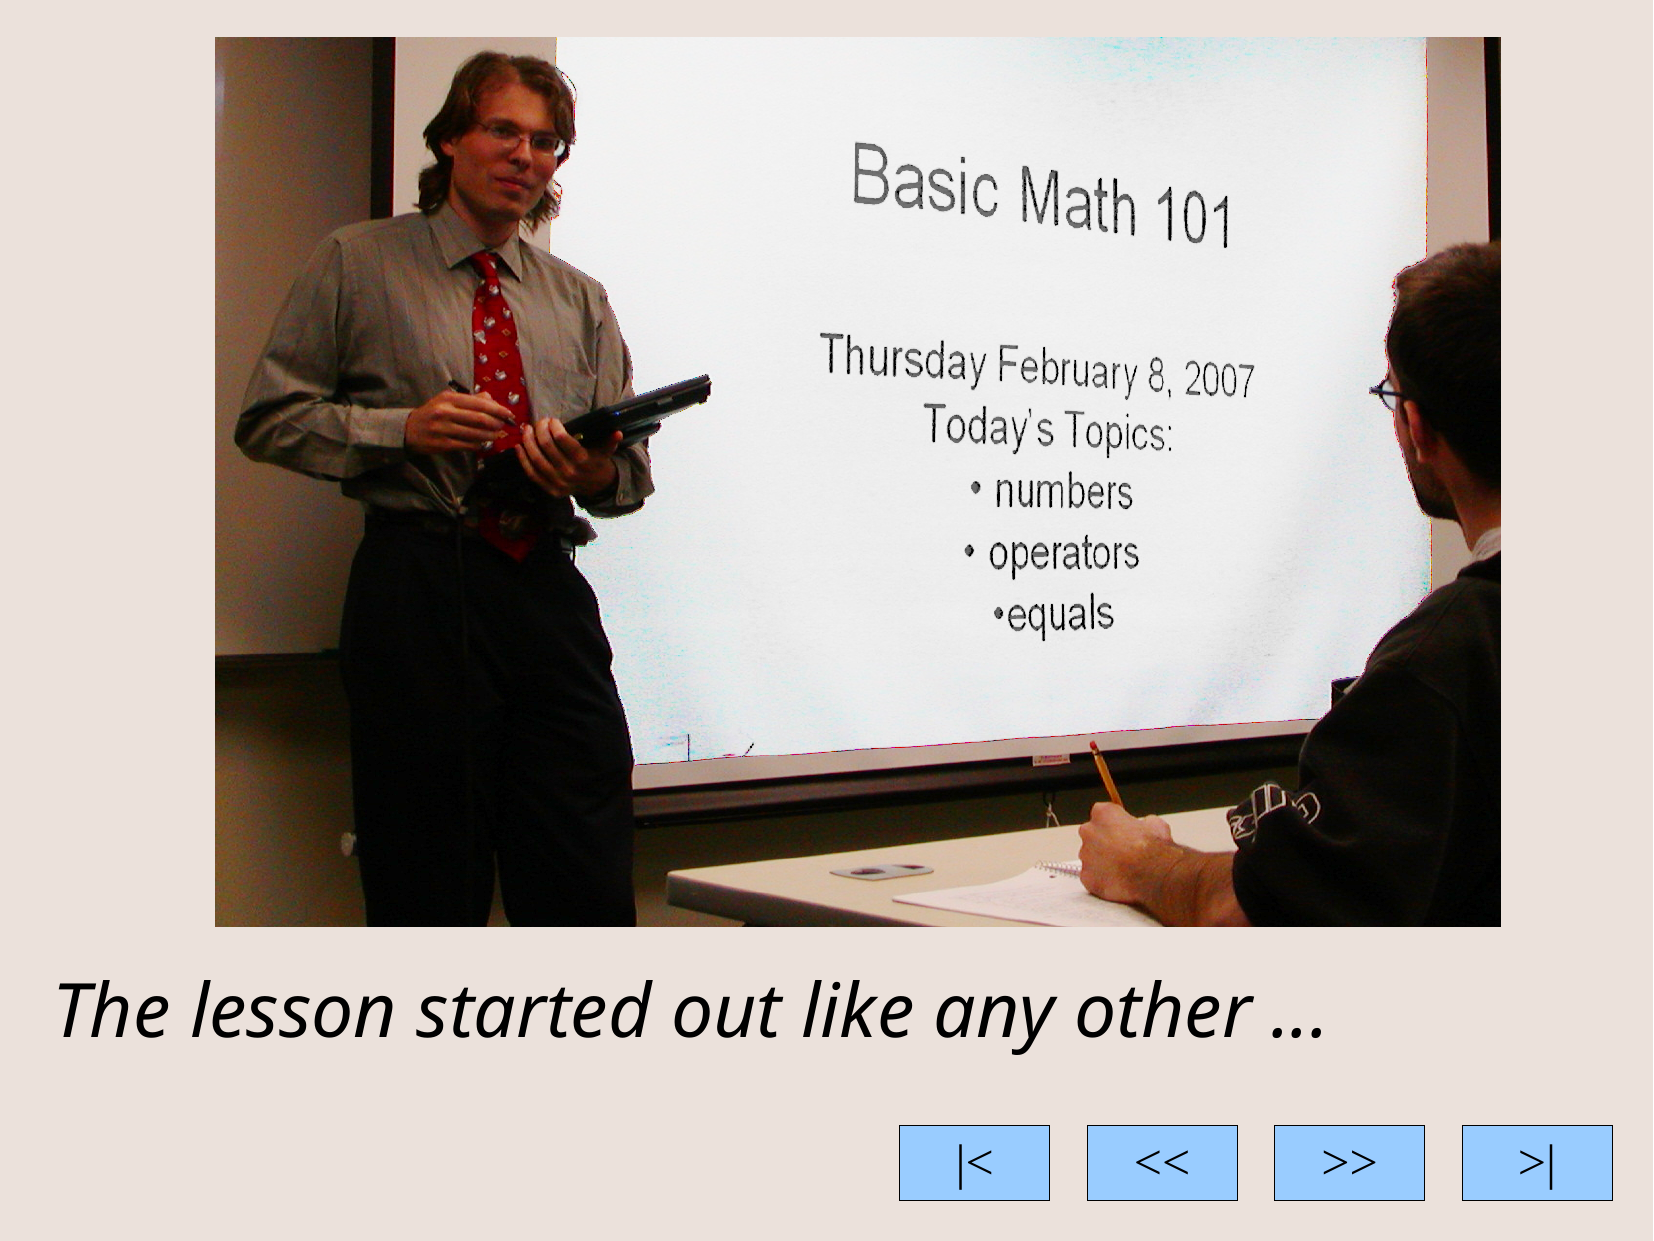

The lesson started out like any other ...